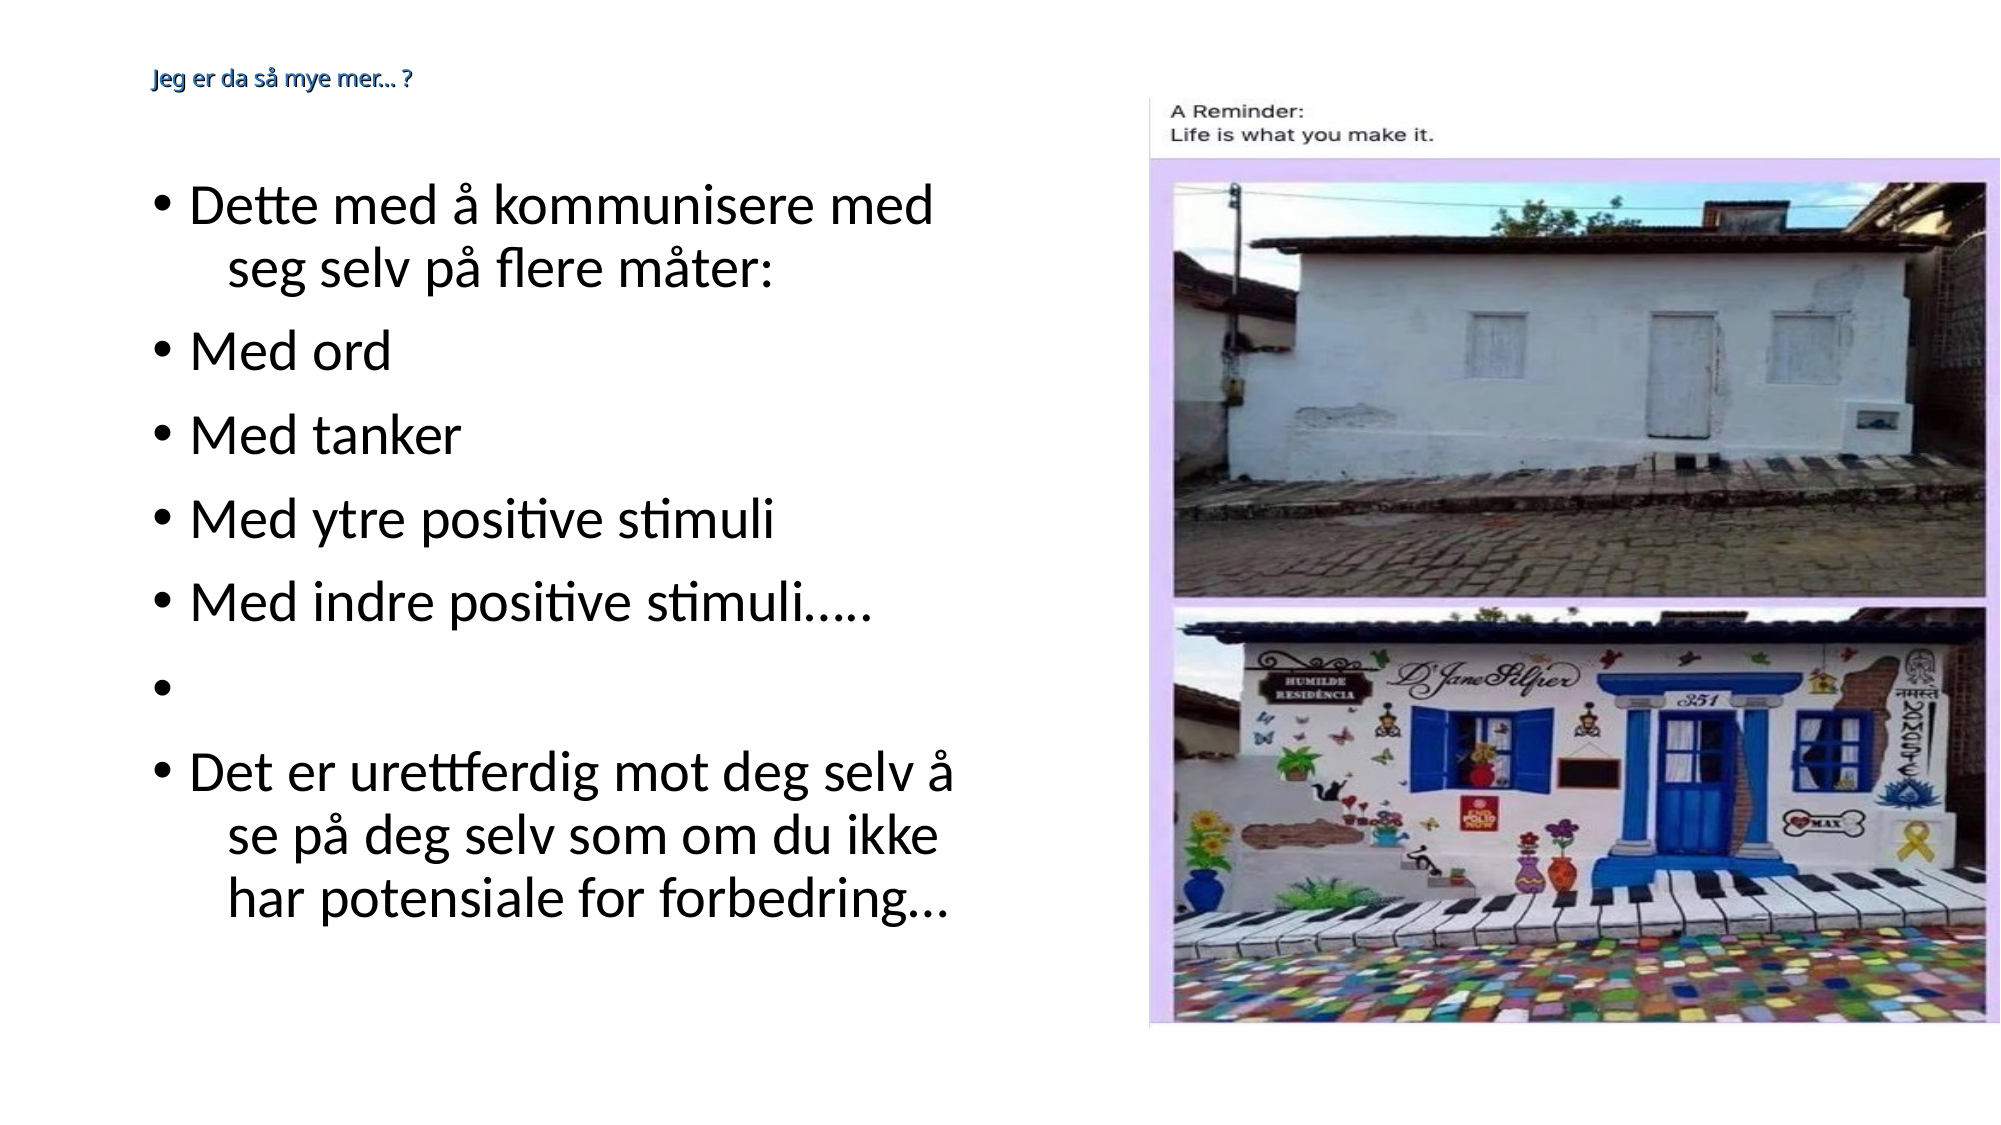

# Jeg er da så mye mer… ?
Dette med å kommunisere med seg selv på flere måter:
Med ord
Med tanker
Med ytre positive stimuli
Med indre positive stimuli…..
Det er urettferdig mot deg selv å se på deg selv som om du ikke har potensiale for forbedring…